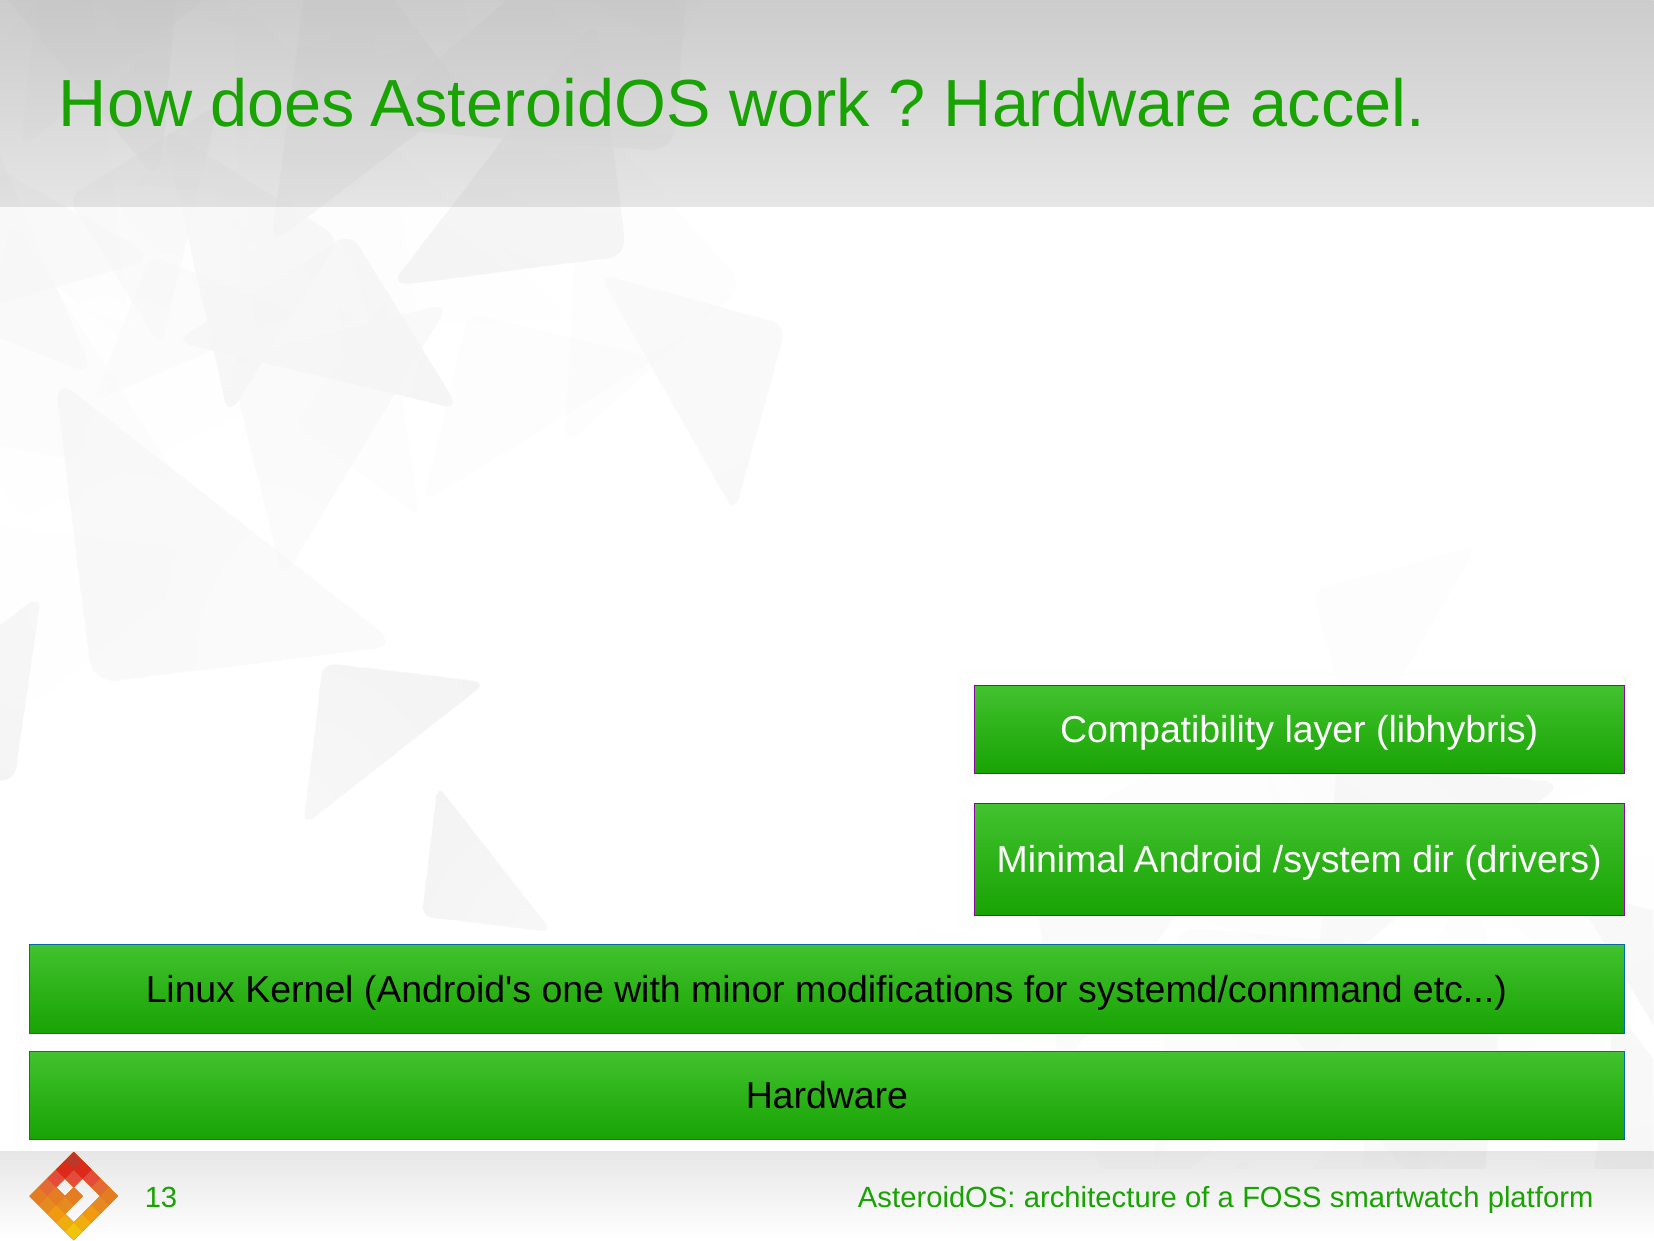

# How does AsteroidOS work ? Hardware accel.
Compatibility layer (libhybris)
Minimal Android /system dir (drivers)
Linux Kernel (Android's one with minor modifications for systemd/connmand etc...)
Hardware
13
AsteroidOS: architecture of a FOSS smartwatch platform